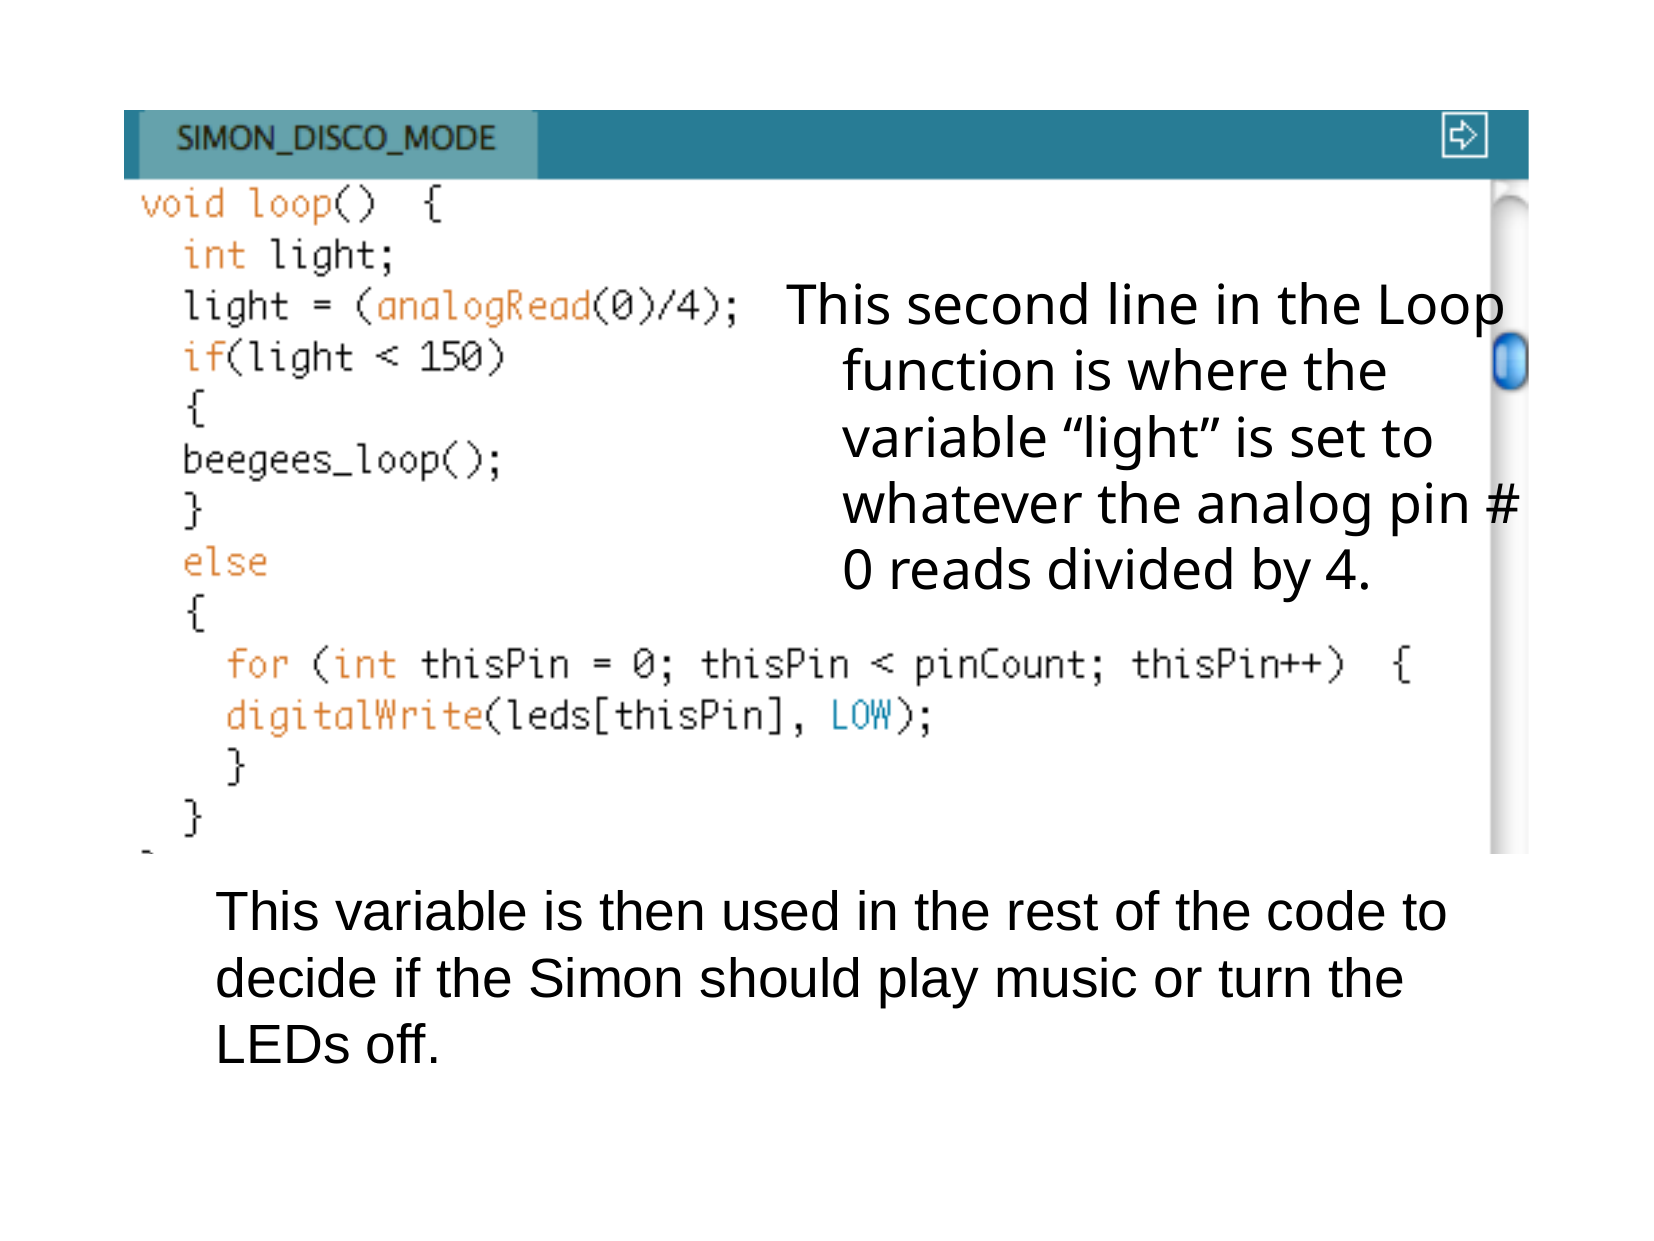

This second line in the Loop function is where the variable “light” is set to whatever the analog pin # 0 reads divided by 4.
This variable is then used in the rest of the code to decide if the Simon should play music or turn the LEDs off.